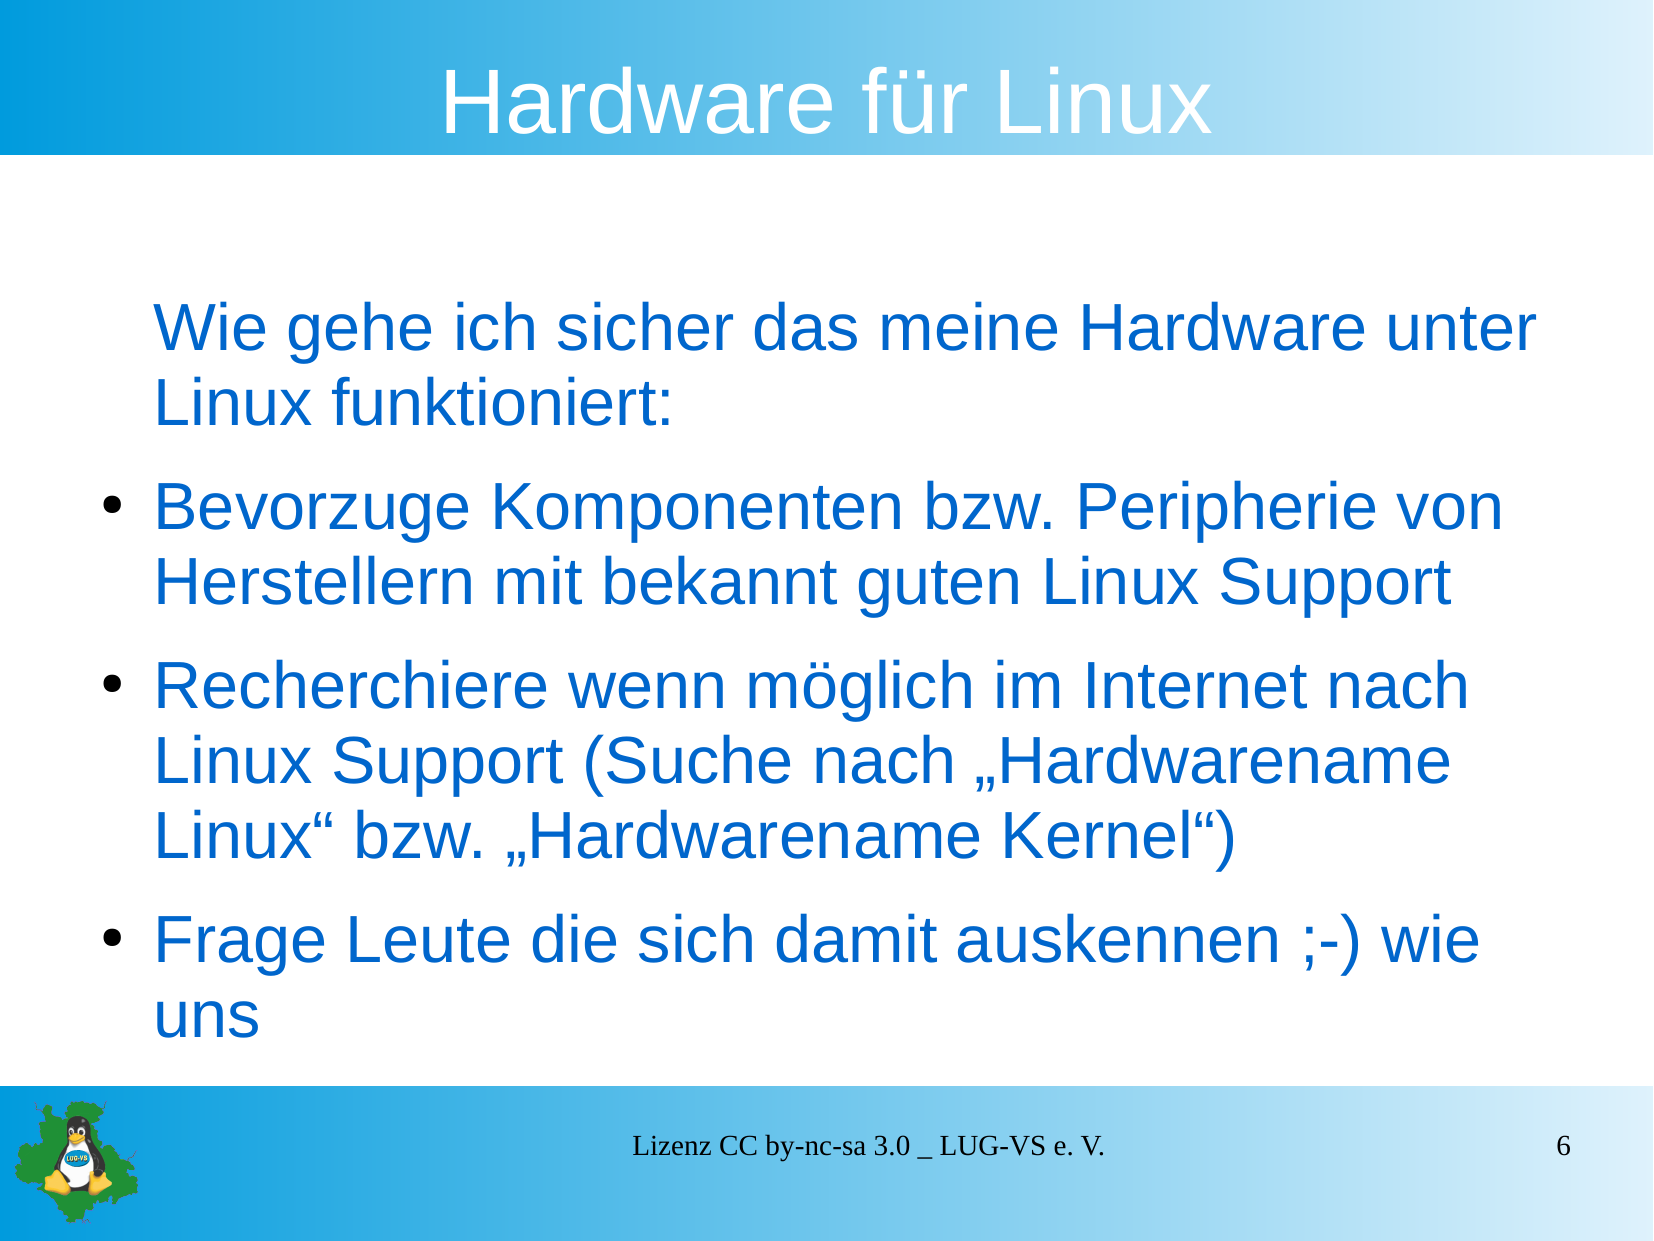

# Hardware für Linux
Wie gehe ich sicher das meine Hardware unter Linux funktioniert:
Bevorzuge Komponenten bzw. Peripherie von Herstellern mit bekannt guten Linux Support
Recherchiere wenn möglich im Internet nach Linux Support (Suche nach „Hardwarename Linux“ bzw. „Hardwarename Kernel“)
Frage Leute die sich damit auskennen ;-) wie uns